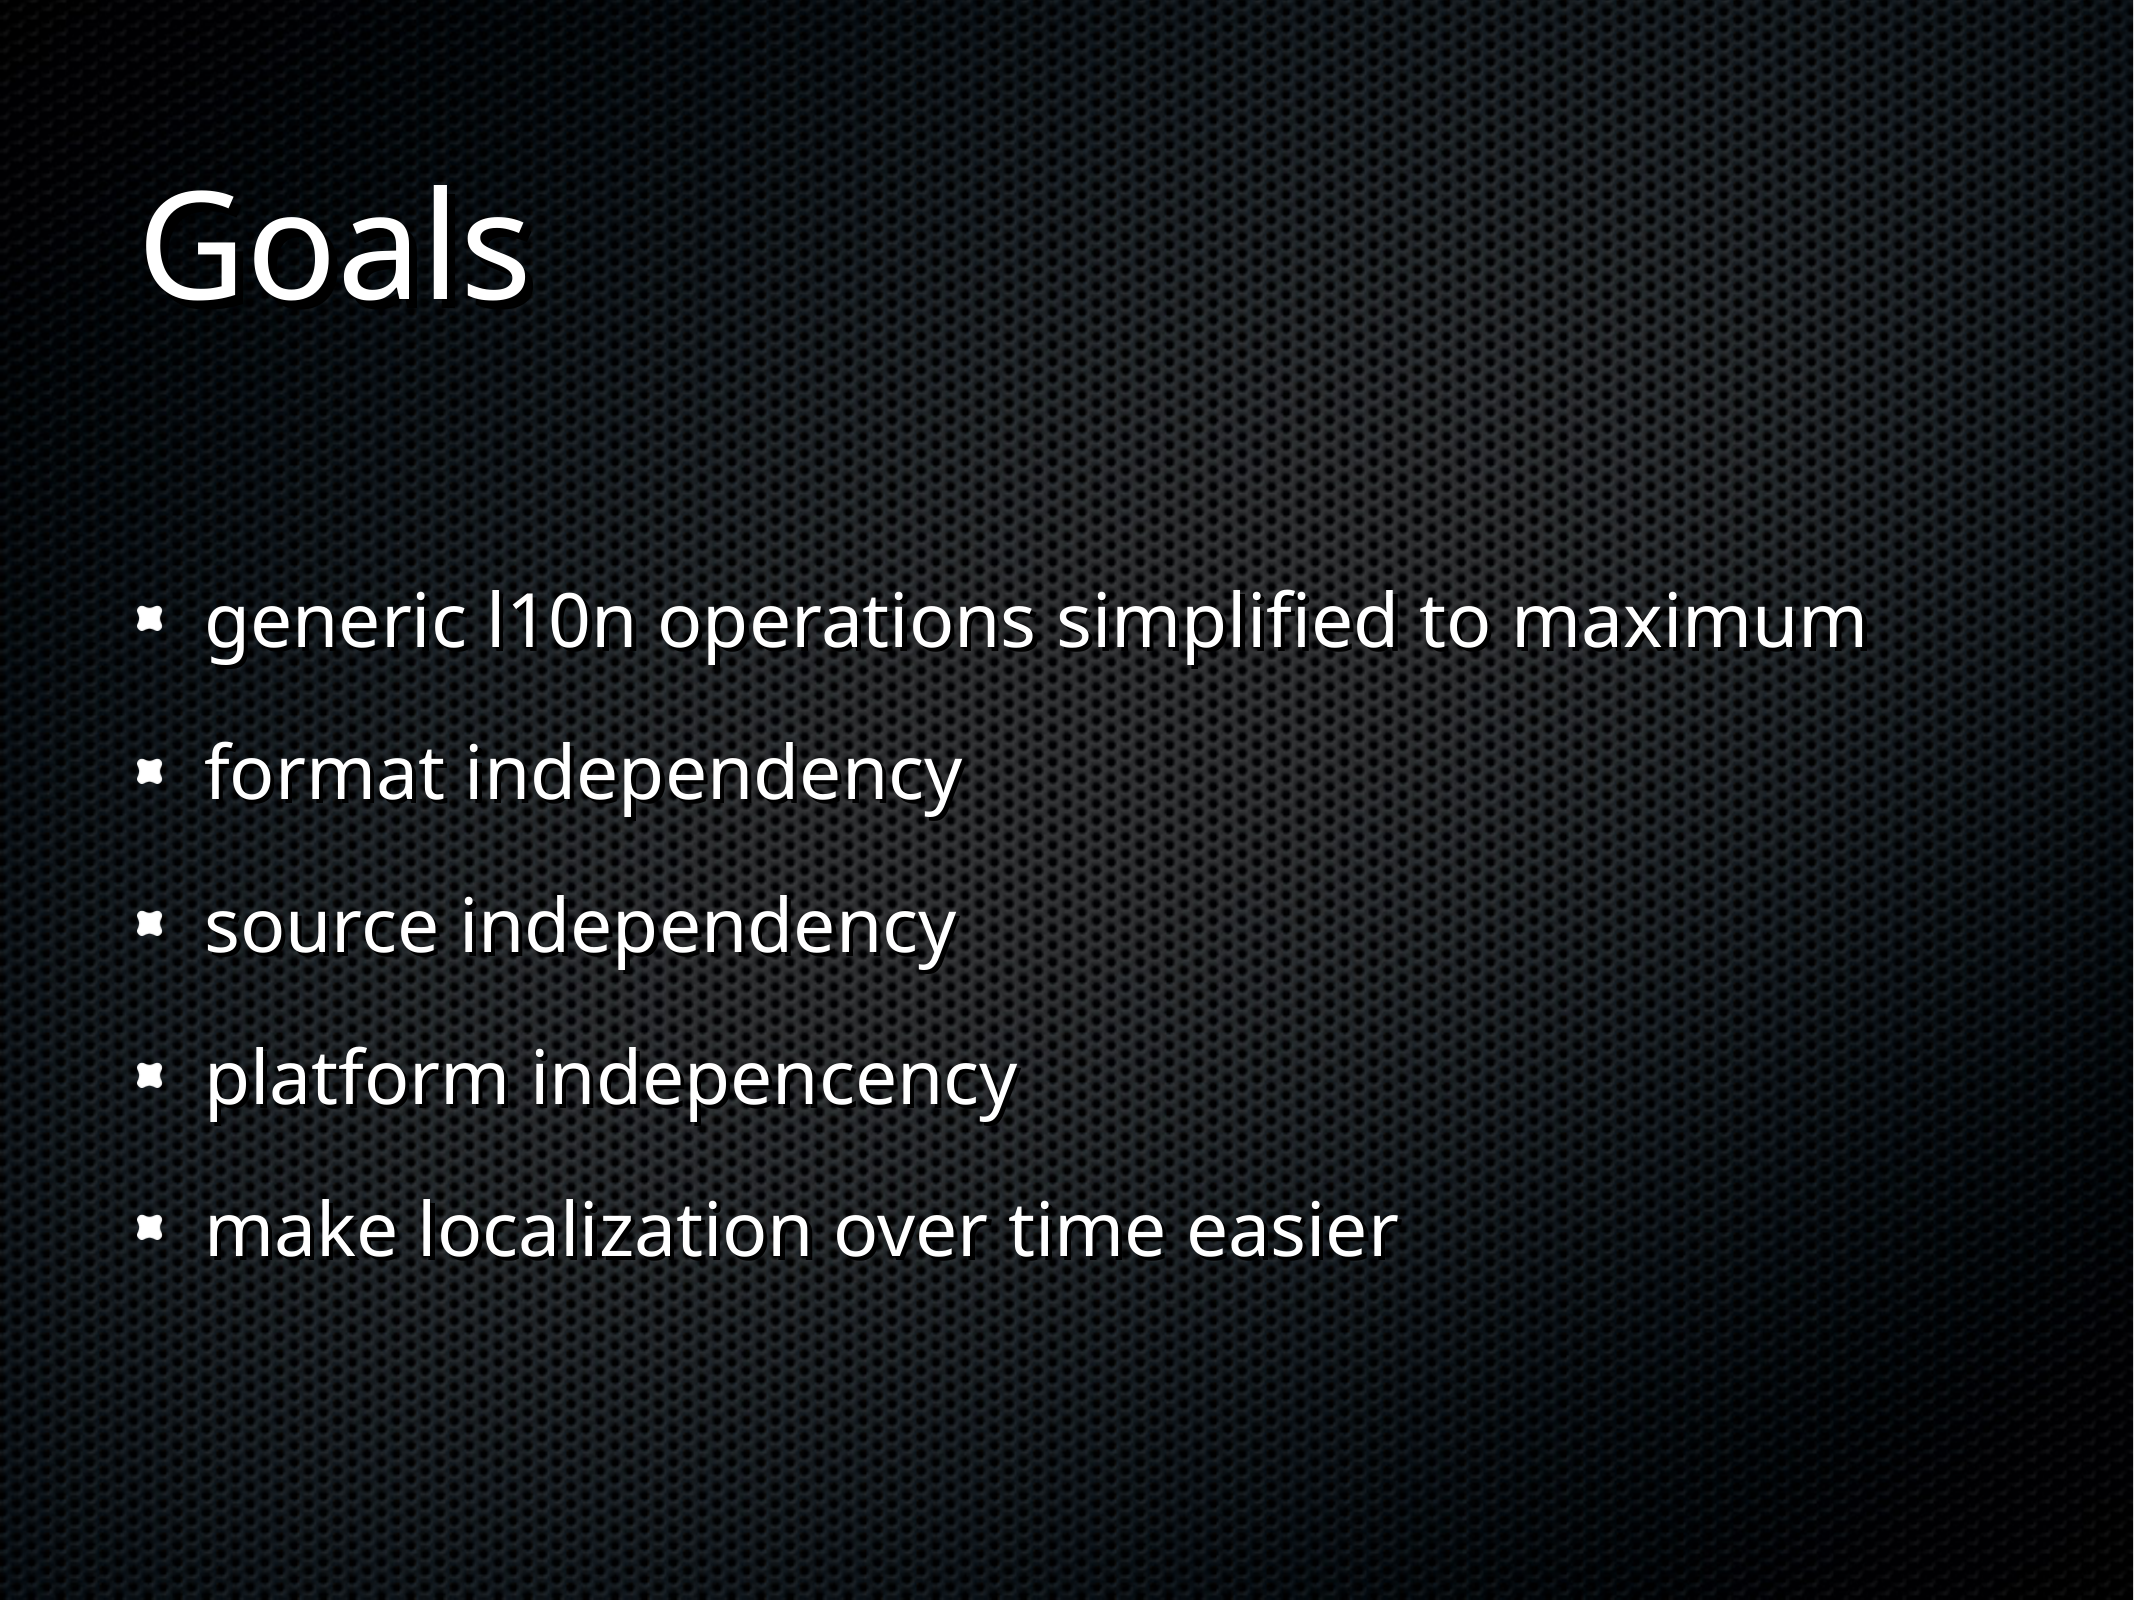

# Goals
generic l10n operations simplified to maximum
format independency
source independency
platform indepencency
make localization over time easier